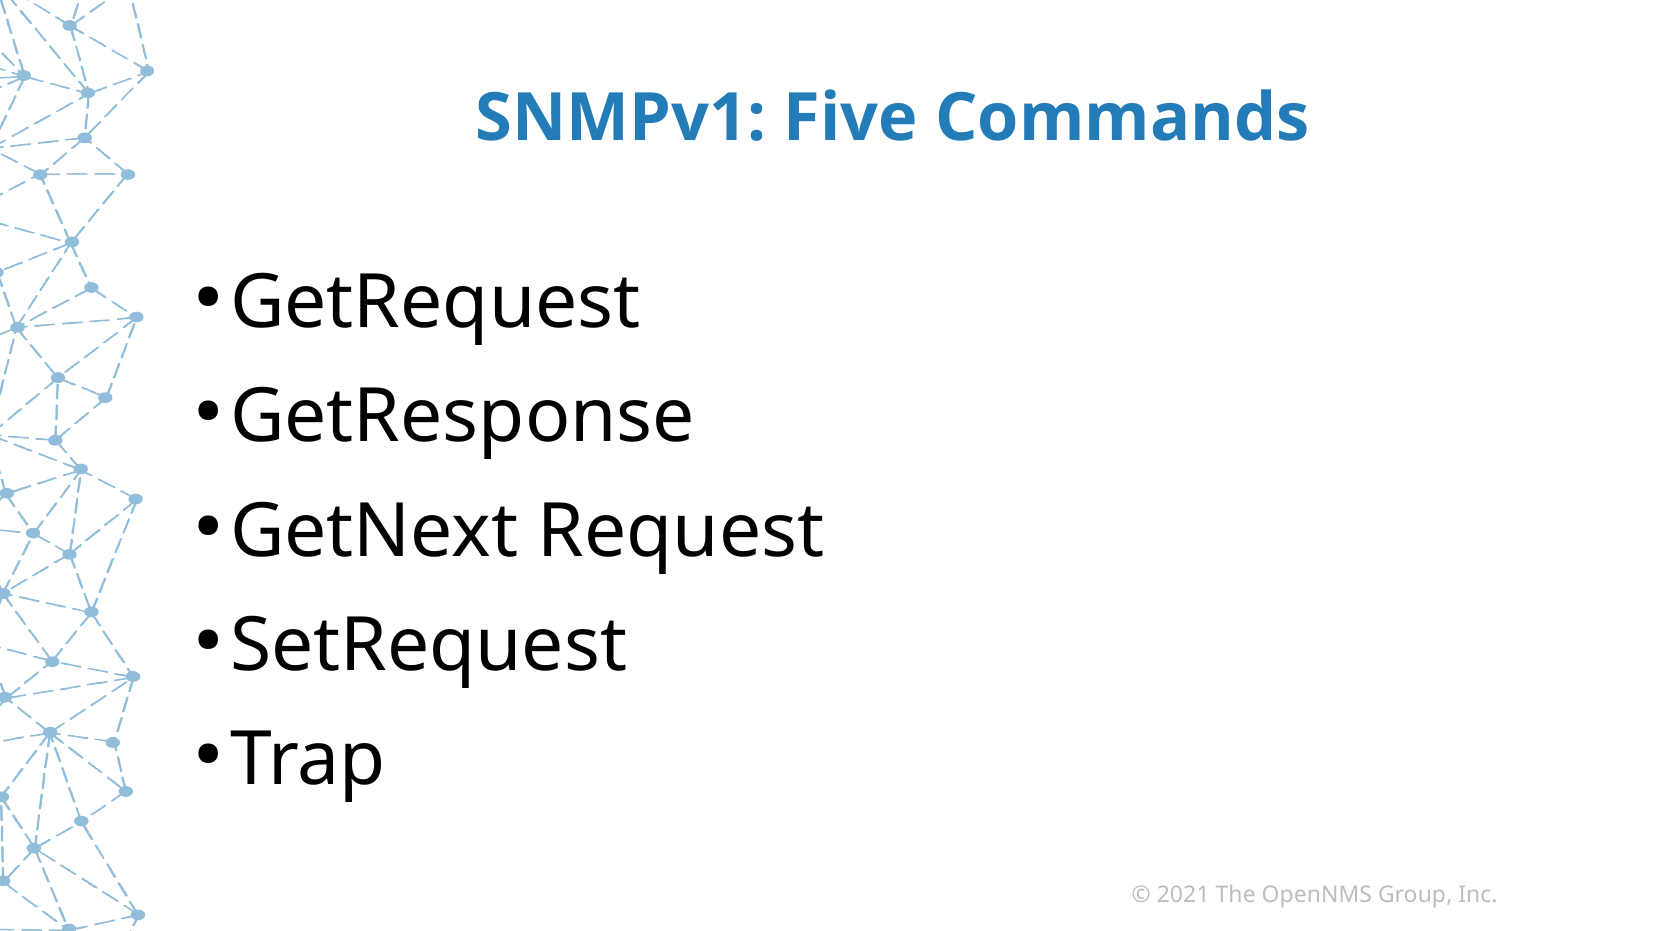

# SNMPv1: Five Commands
GetRequest
GetResponse
GetNext Request
SetRequest
Trap